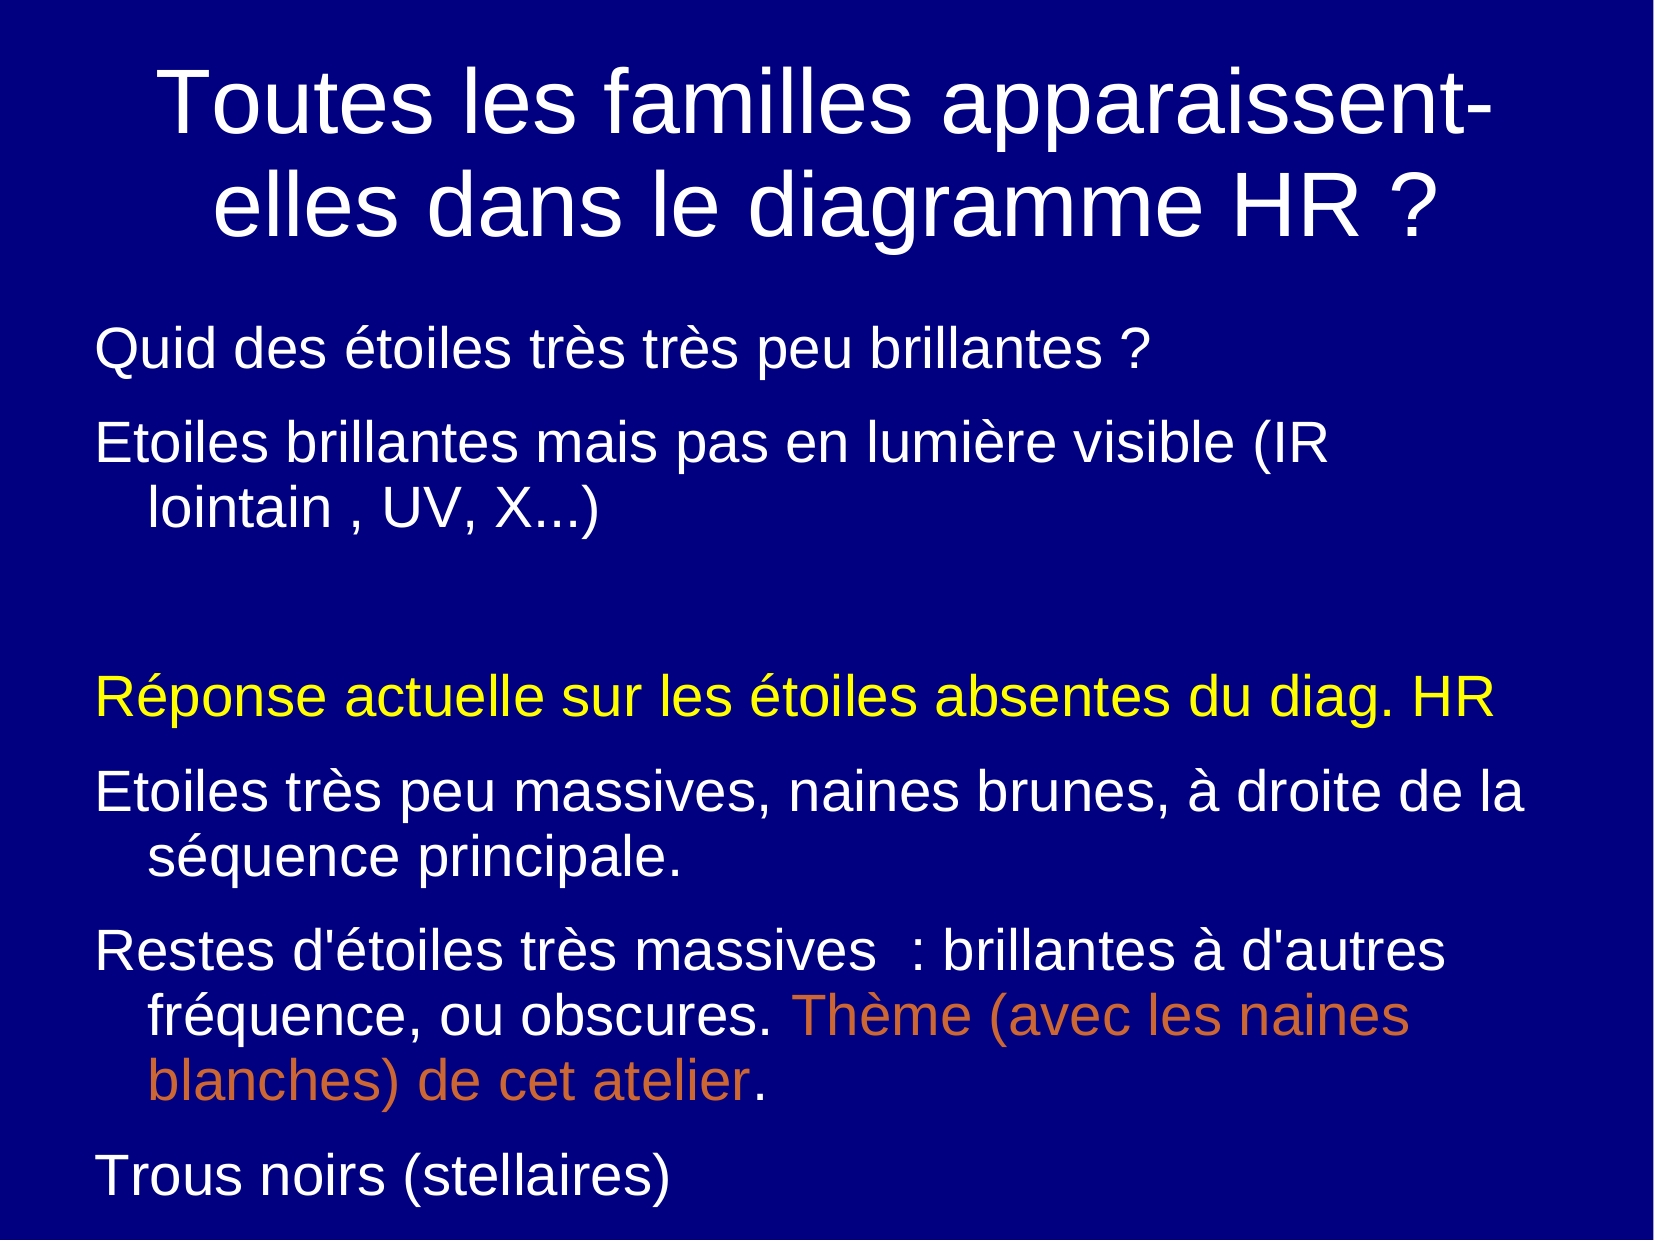

# Toutes les familles apparaissent-elles dans le diagramme HR ?
Quid des étoiles très très peu brillantes ?
Etoiles brillantes mais pas en lumière visible (IR lointain , UV, X...)
Réponse actuelle sur les étoiles absentes du diag. HR
Etoiles très peu massives, naines brunes, à droite de la séquence principale.
Restes d'étoiles très massives : brillantes à d'autres fréquence, ou obscures. Thème (avec les naines blanches) de cet atelier.
Trous noirs (stellaires)